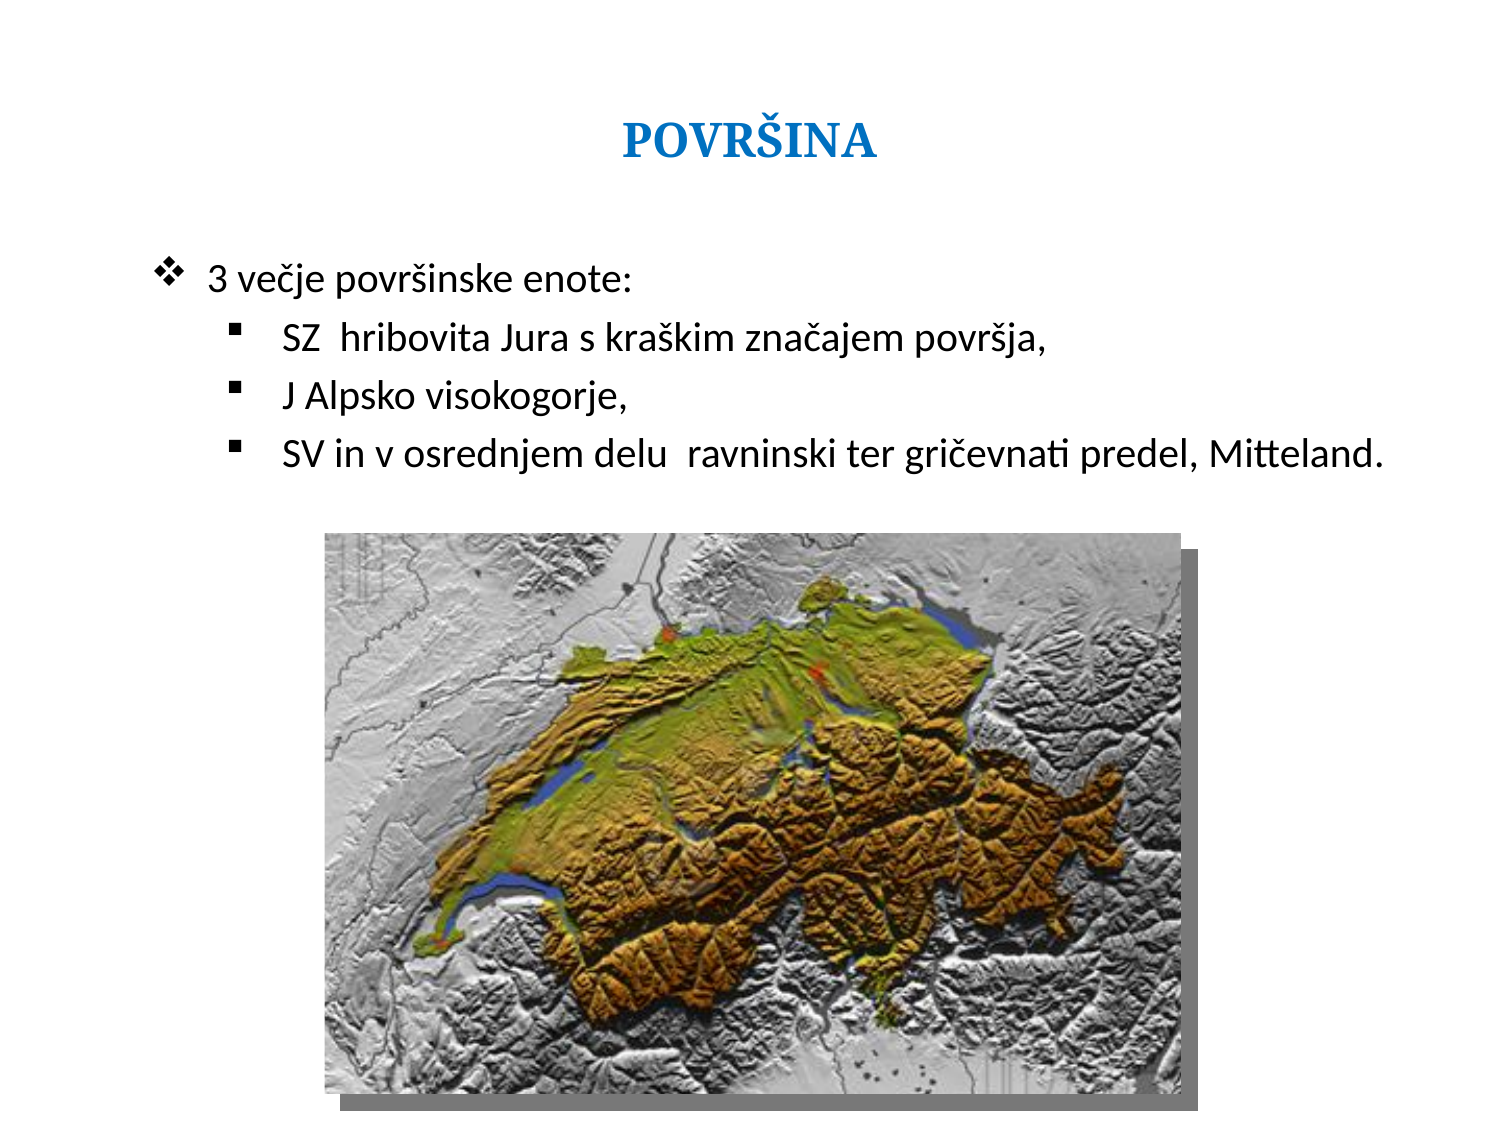

# POVRŠINA
3 večje površinske enote:
 SZ hribovita Jura s kraškim značajem površja,
 J Alpsko visokogorje,
 SV in v osrednjem delu ravninski ter gričevnati predel, Mitteland.